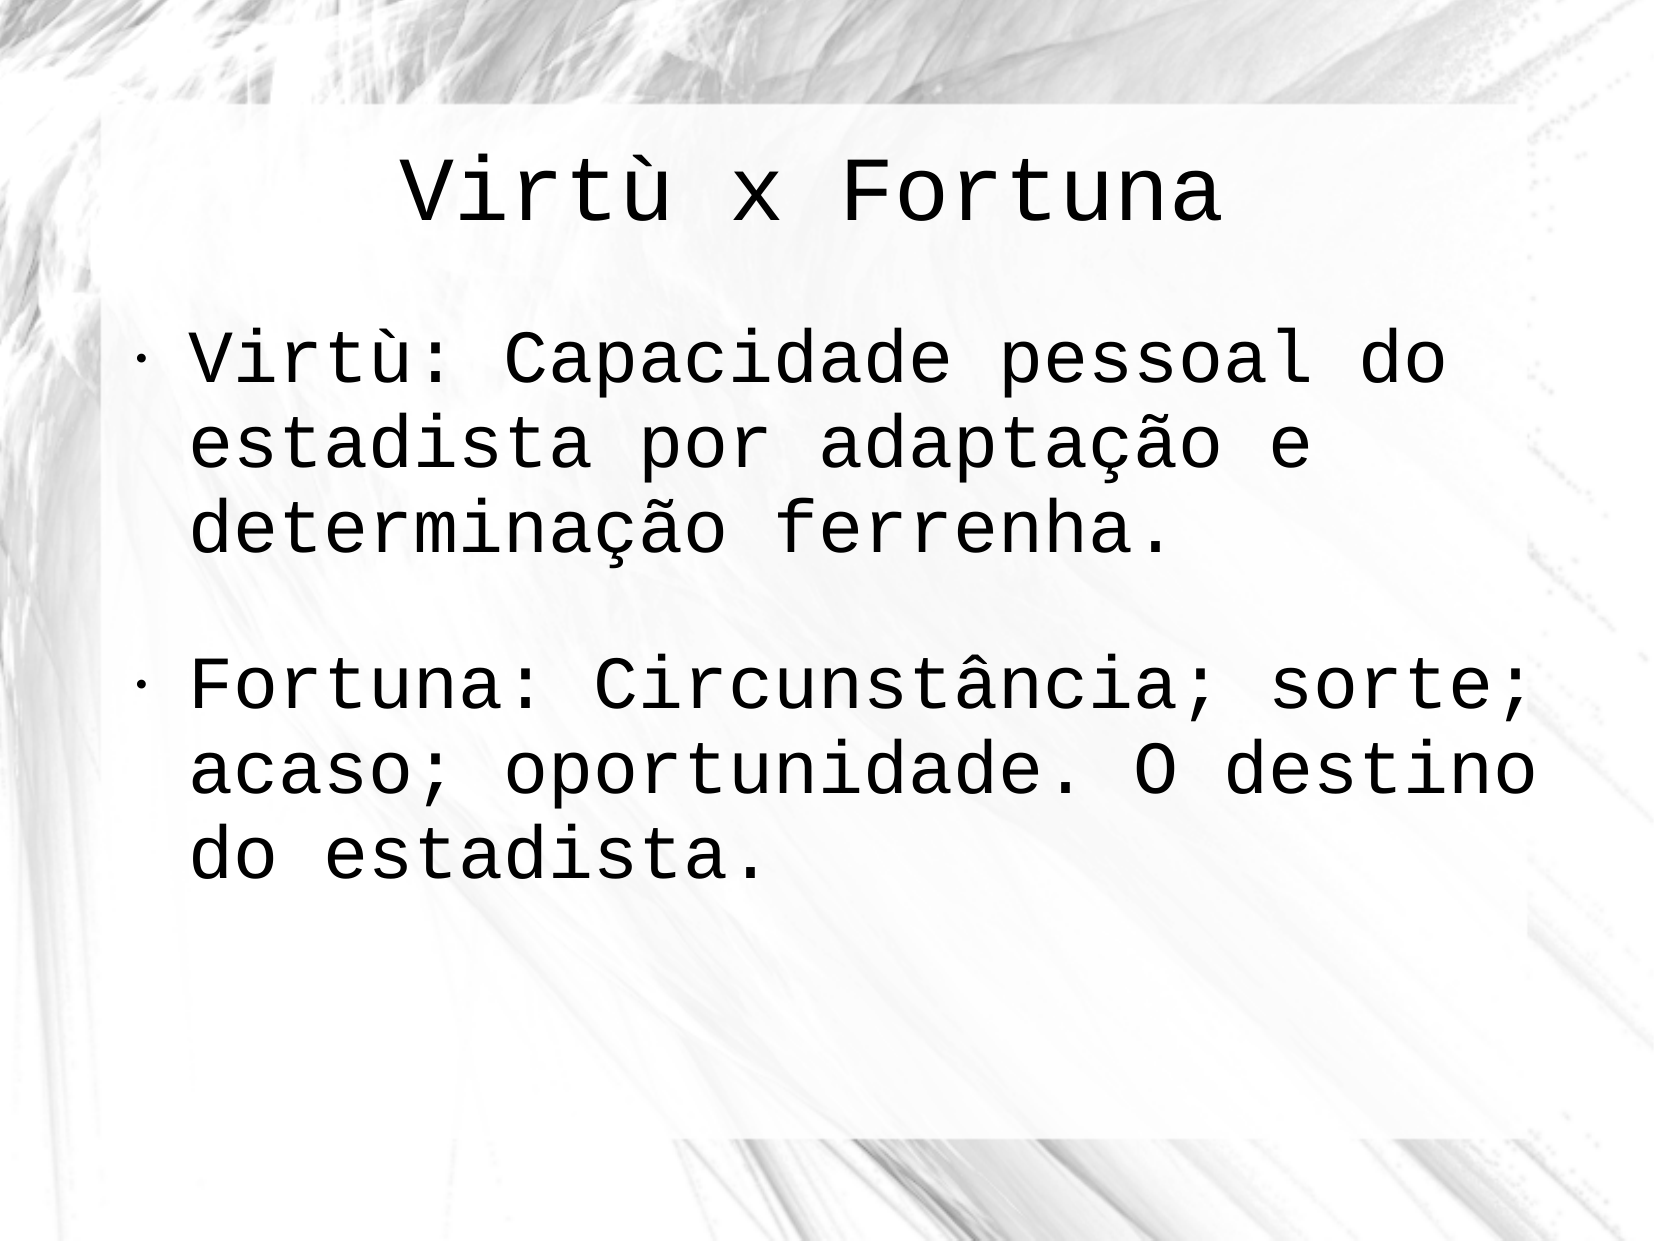

# Virtù x Fortuna
Virtù: Capacidade pessoal do estadista por adaptação e determinação ferrenha.
Fortuna: Circunstância; sorte; acaso; oportunidade. O destino do estadista.